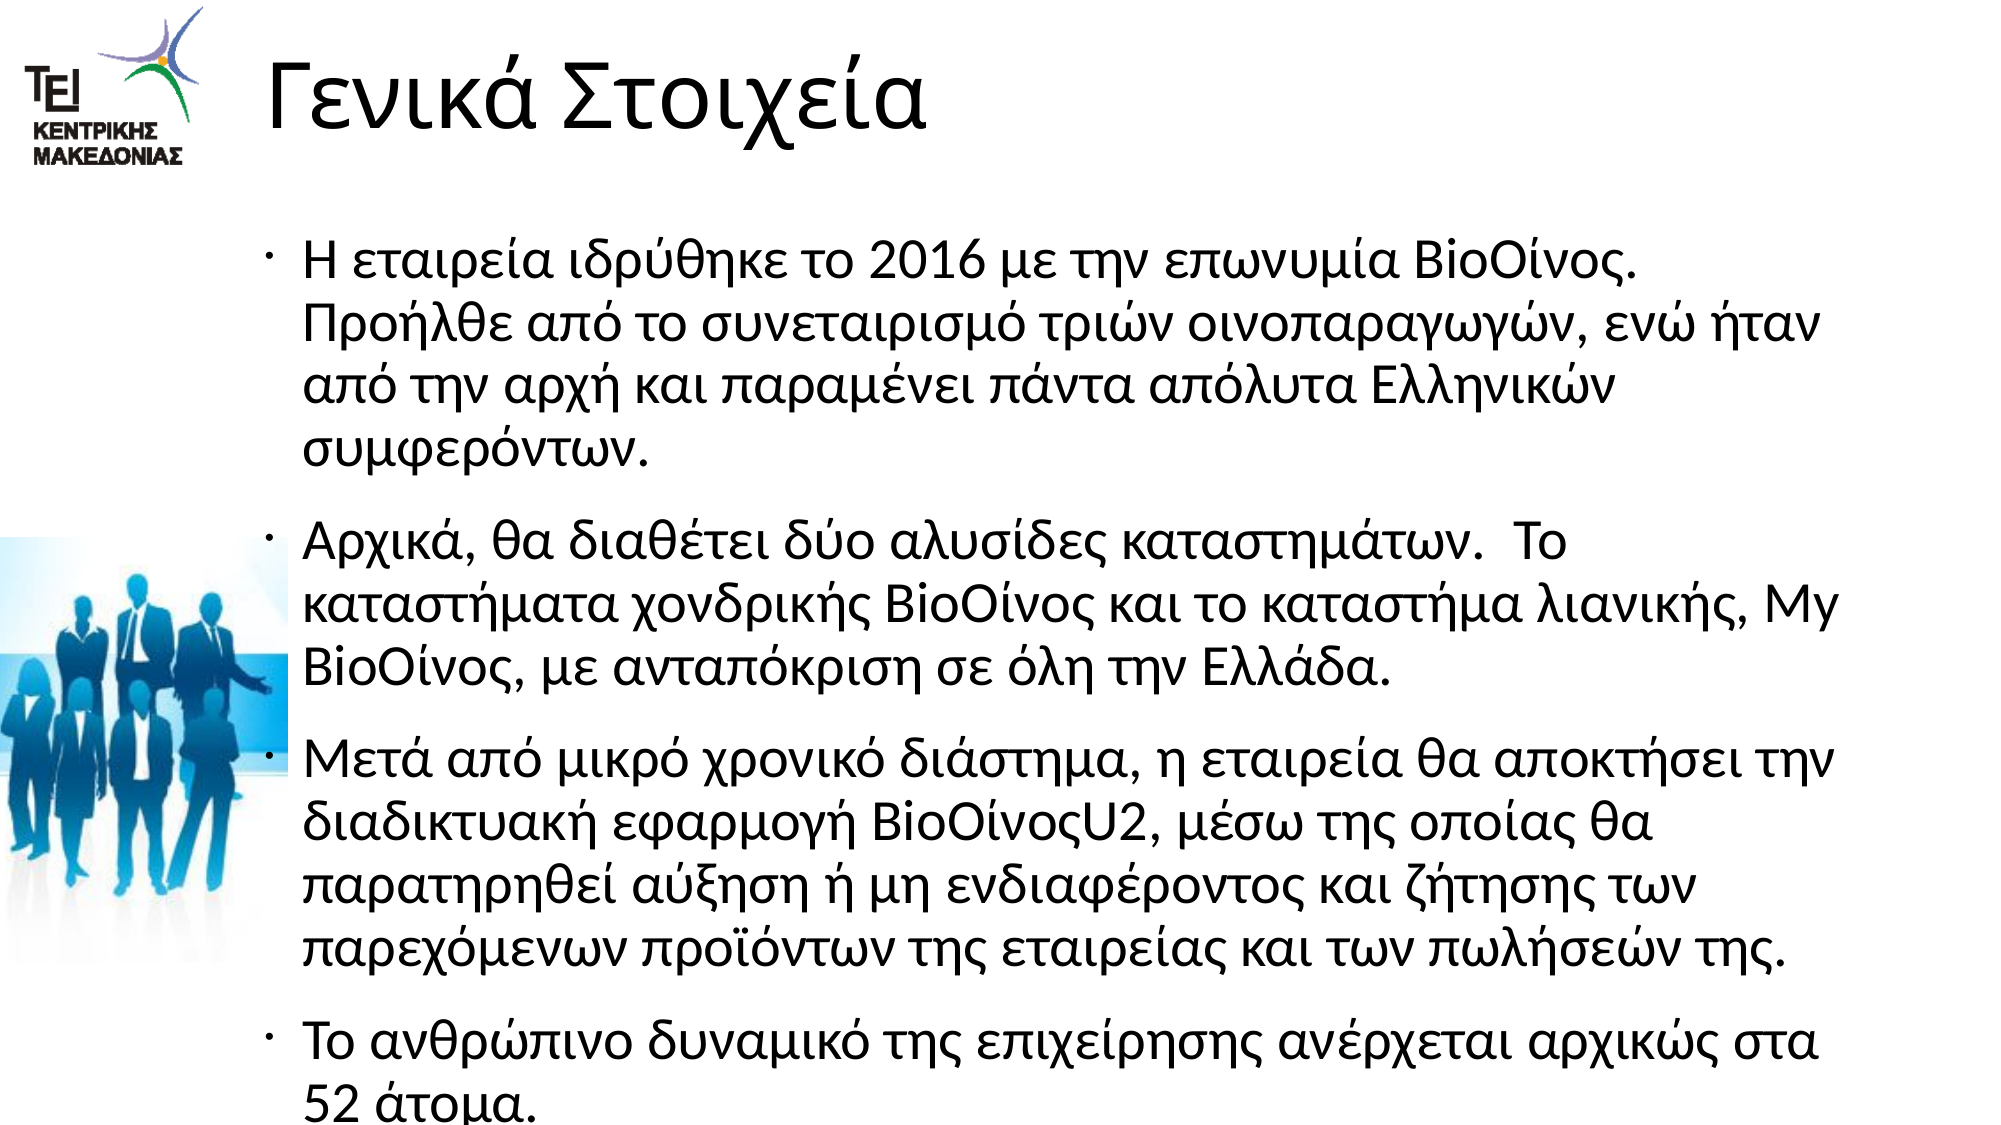

# Γενικά Στοιχεία
Η εταιρεία ιδρύθηκε το 2016 με την επωνυμία BioΟίνος. Προήλθε από το συνεταιρισμό τριών οινοπαραγωγών, ενώ ήταν από την αρχή και παραμένει πάντα απόλυτα Ελληνικών συμφερόντων.
Αρχικά, θα διαθέτει δύο αλυσίδες καταστημάτων.  Το καταστήματα χονδρικής BioΟίνος και το καταστήμα λιανικής, My BioΟίνος, με ανταπόκριση σε όλη την Ελλάδα.
Μετά από μικρό χρονικό διάστημα, η εταιρεία θα αποκτήσει την διαδικτυακή εφαρμογή BioΟίνοςU2, μέσω της οποίας θα παρατηρηθεί αύξηση ή μη ενδιαφέροντος και ζήτησης των παρεχόμενων προϊόντων της εταιρείας και των πωλήσεών της.
Το ανθρώπινο δυναμικό της επιχείρησης ανέρχεται αρχικώς στα 52 άτομα.